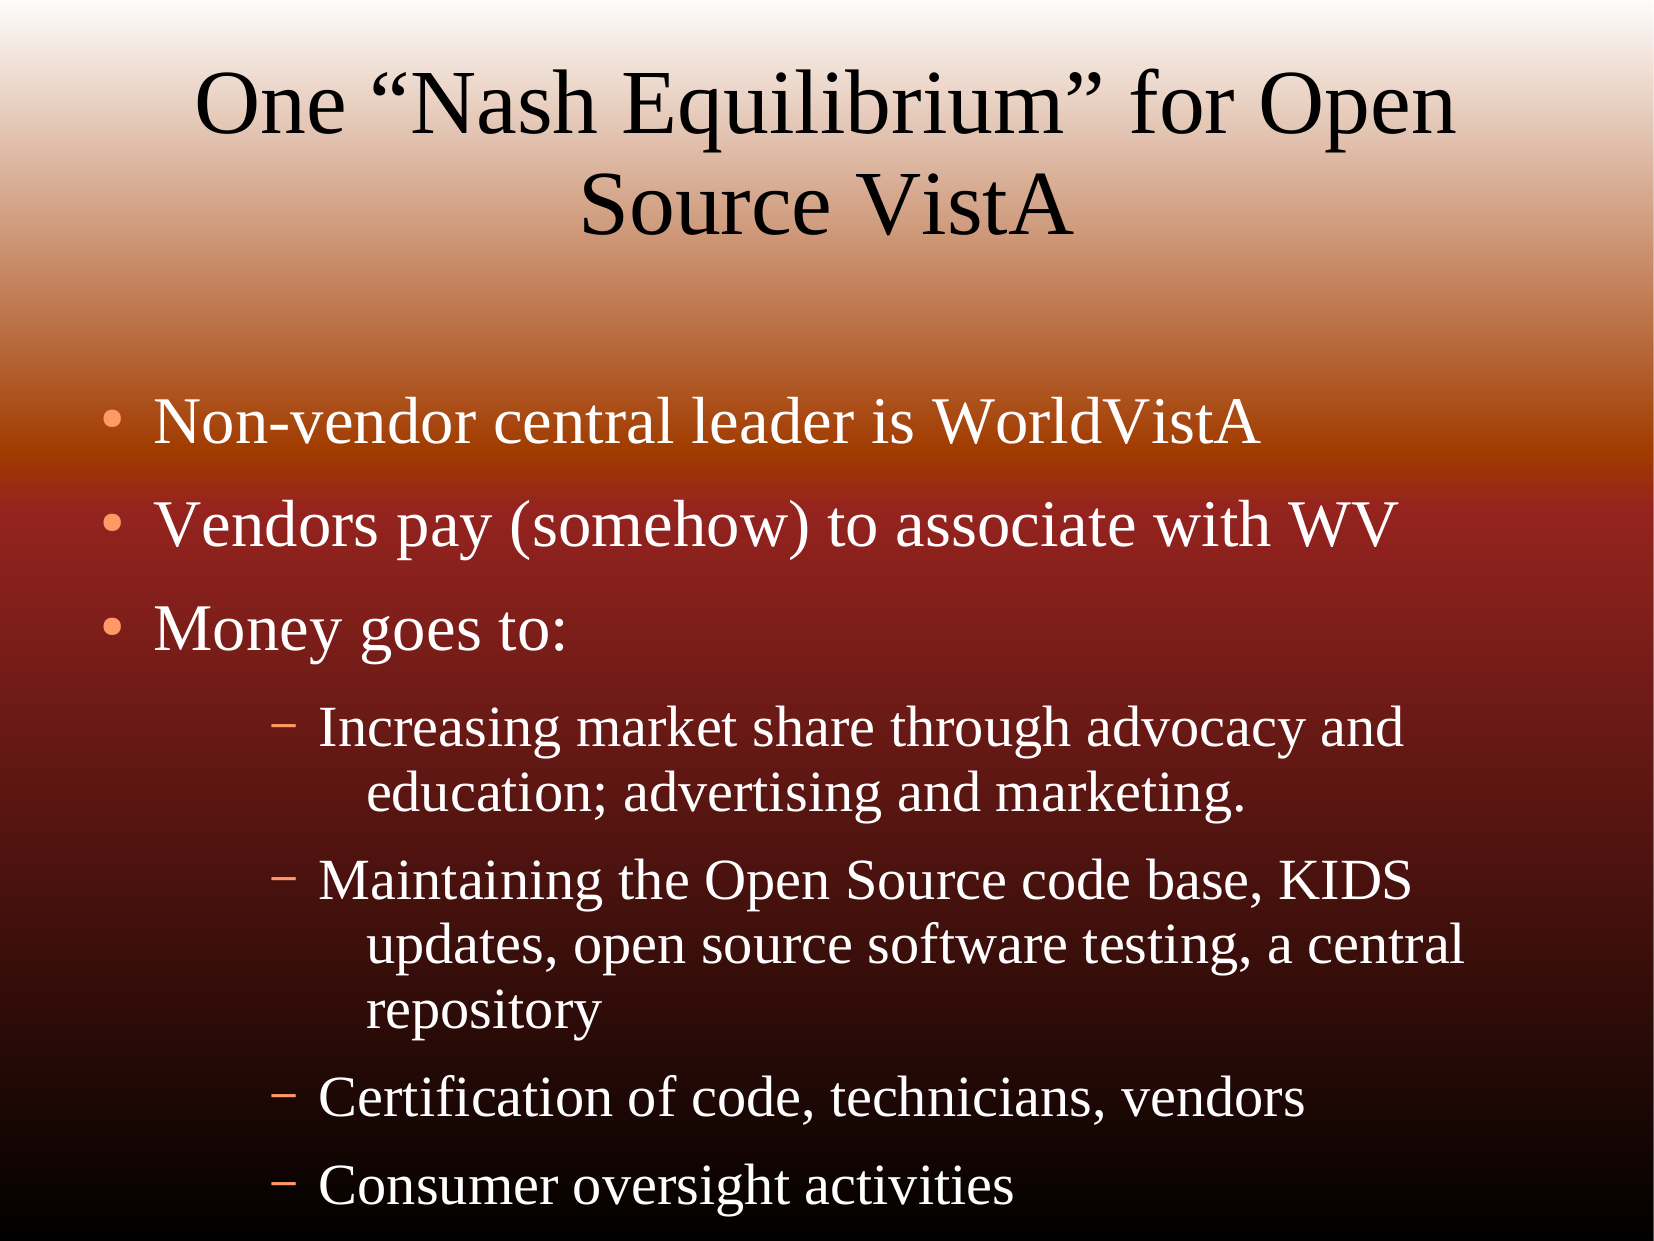

# One “Nash Equilibrium” for Open Source VistA
Non-vendor central leader is WorldVistA
Vendors pay (somehow) to associate with WV
Money goes to:
Increasing market share through advocacy and education; advertising and marketing.
Maintaining the Open Source code base, KIDS updates, open source software testing, a central repository
Certification of code, technicians, vendors
Consumer oversight activities